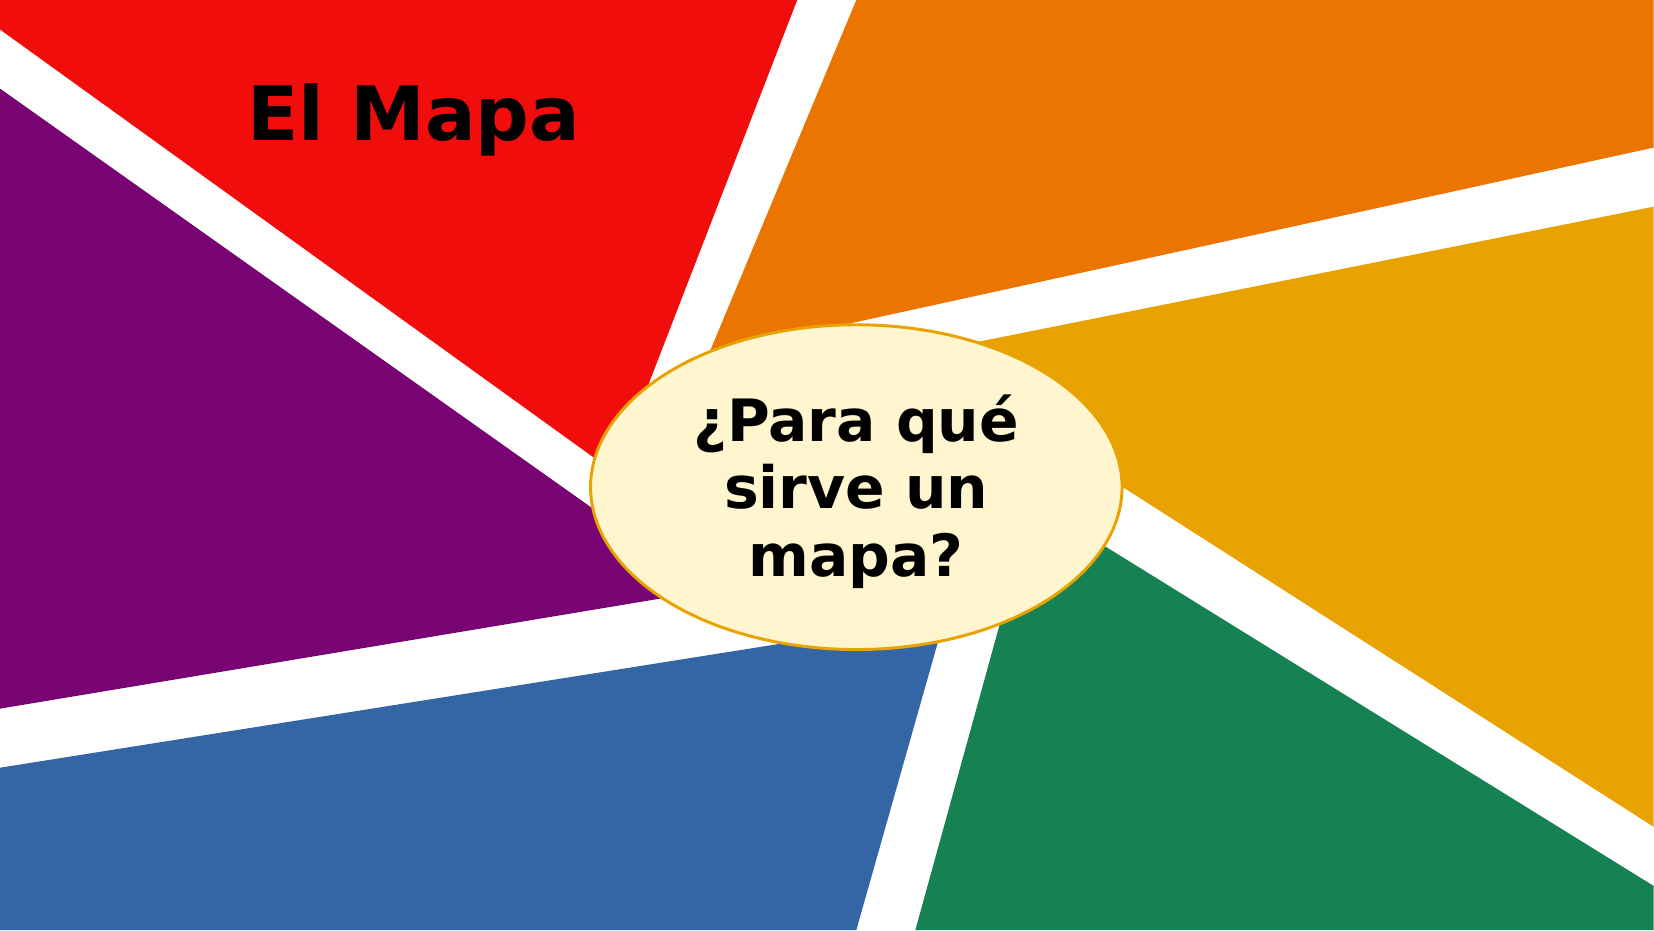

# El Mapa
¿Para qué sirve un mapa?